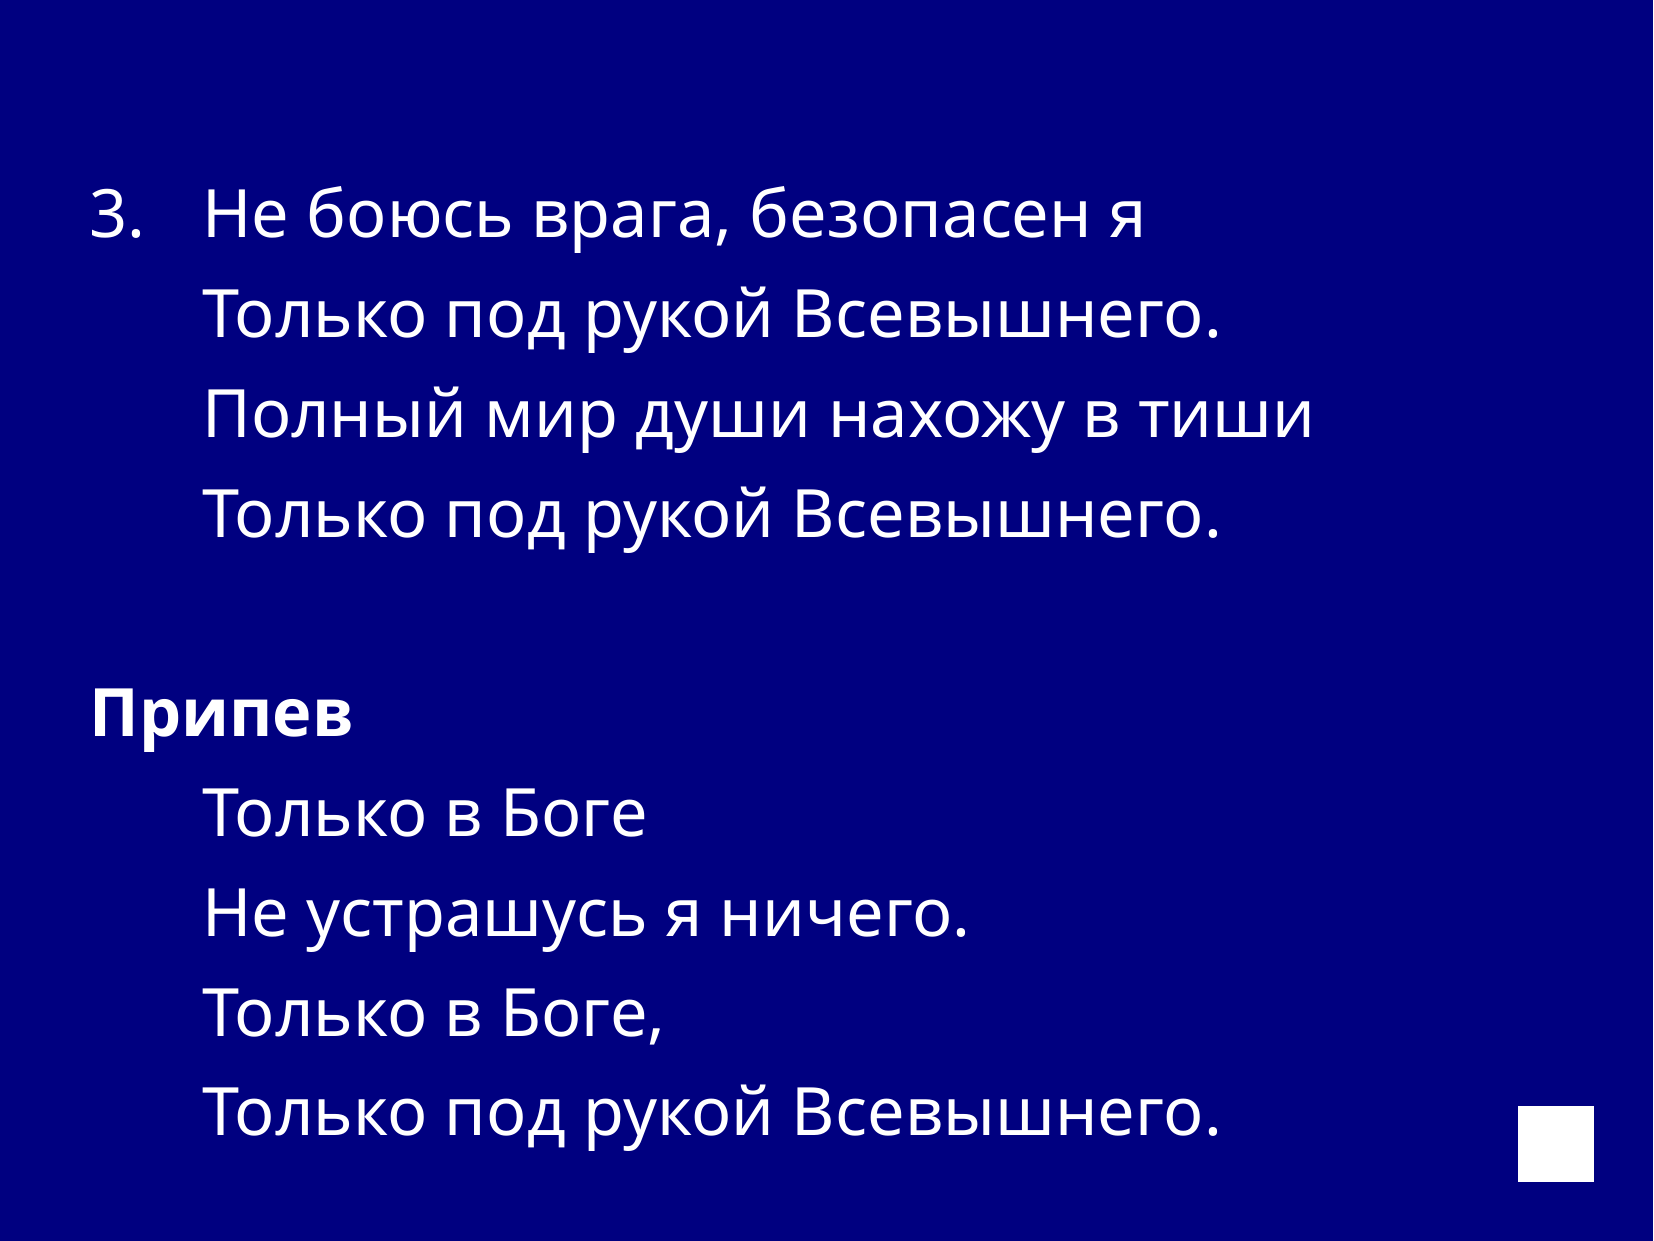

3.	Не боюсь врага, безопасен я
	Только под рукой Всевышнего.
	Полный мир души нахожу в тиши
	Только под рукой Всевышнего.
Припев
	Только в Боге
	Не устрашусь я ничего.
	Только в Боге,
	Только под рукой Всевышнего.